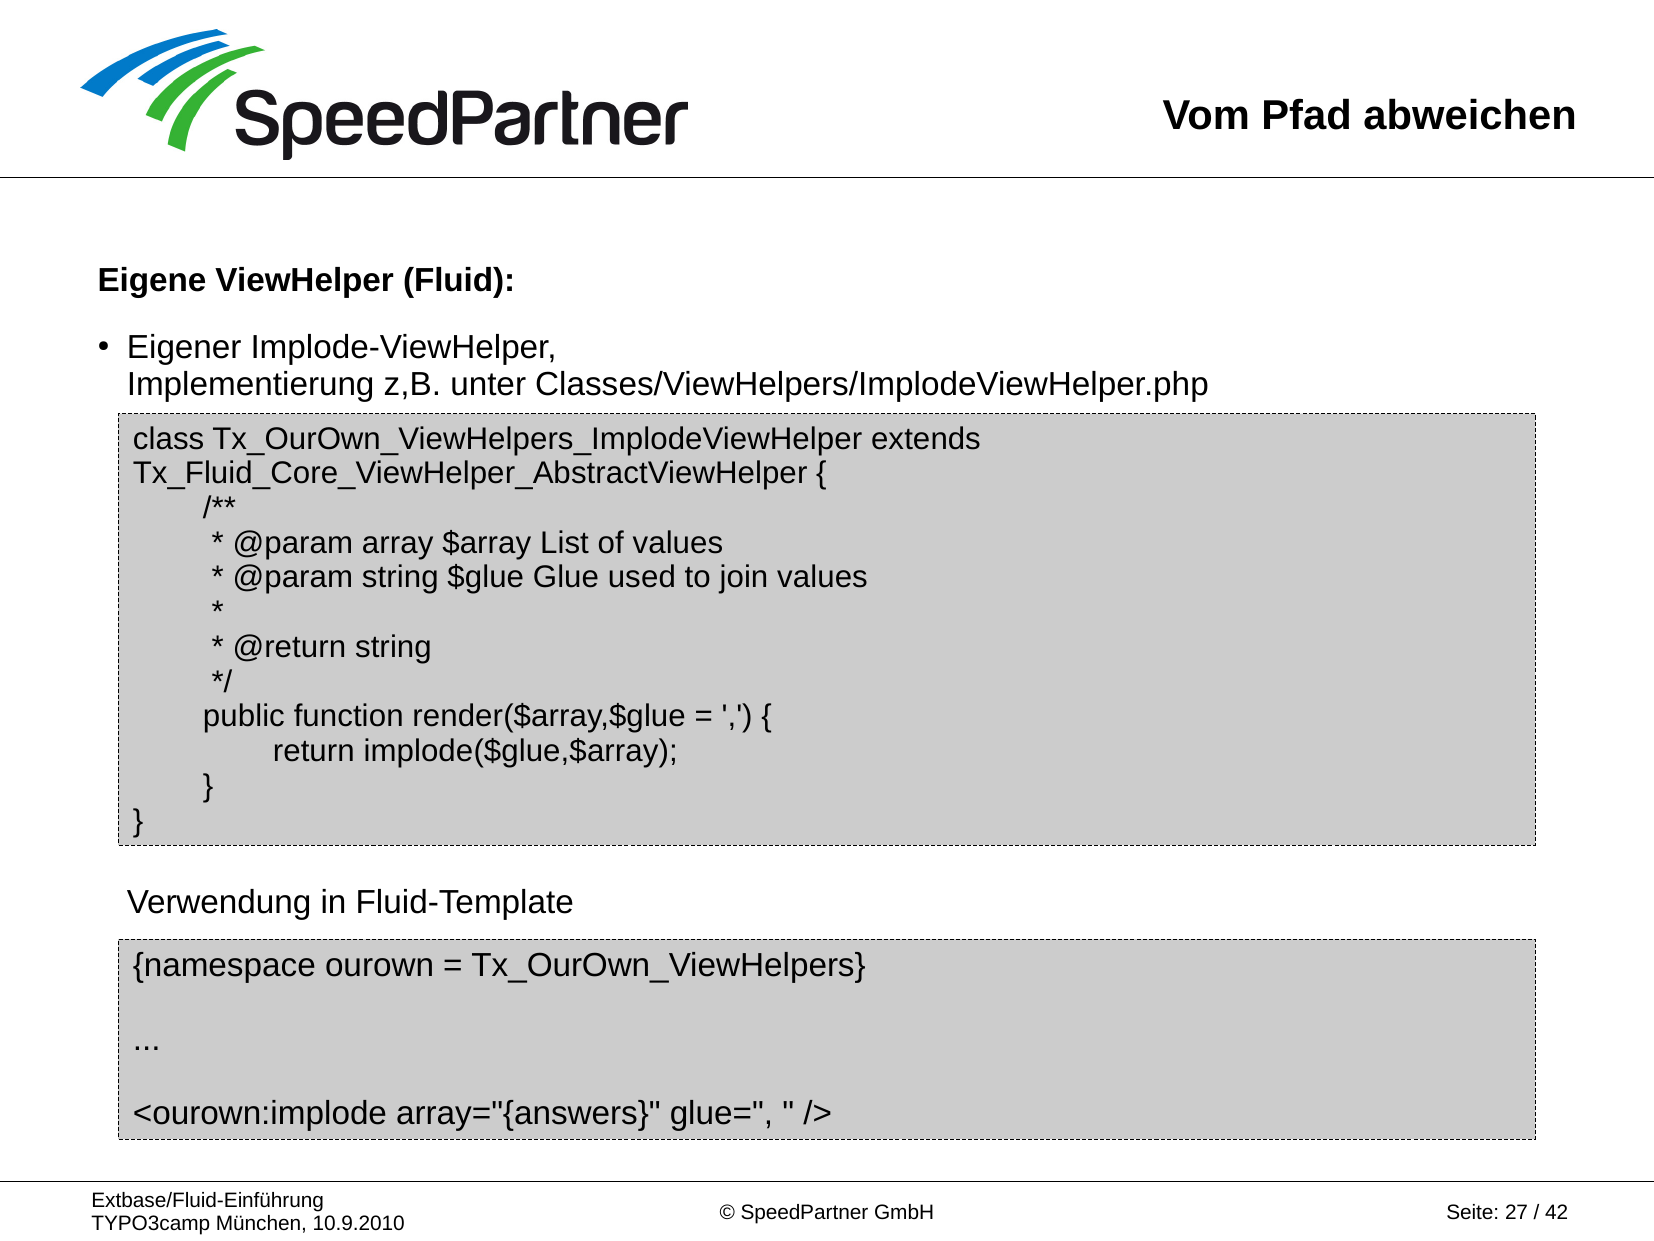

# Vom Pfad abweichen
Eigene ViewHelper (Fluid):
Eigener Implode-ViewHelper,
Implementierung z,B. unter Classes/ViewHelpers/ImplodeViewHelper.php
Verwendung in Fluid-Template
class Tx_OurOwn_ViewHelpers_ImplodeViewHelper extends Tx_Fluid_Core_ViewHelper_AbstractViewHelper {
 /**
 * @param array $array List of values
 * @param string $glue Glue used to join values
 *
 * @return string
 */
 public function render($array,$glue = ',') {
 return implode($glue,$array);
 }
}
{namespace ourown = Tx_OurOwn_ViewHelpers}
...
<ourown:implode array="{answers}" glue=", " />